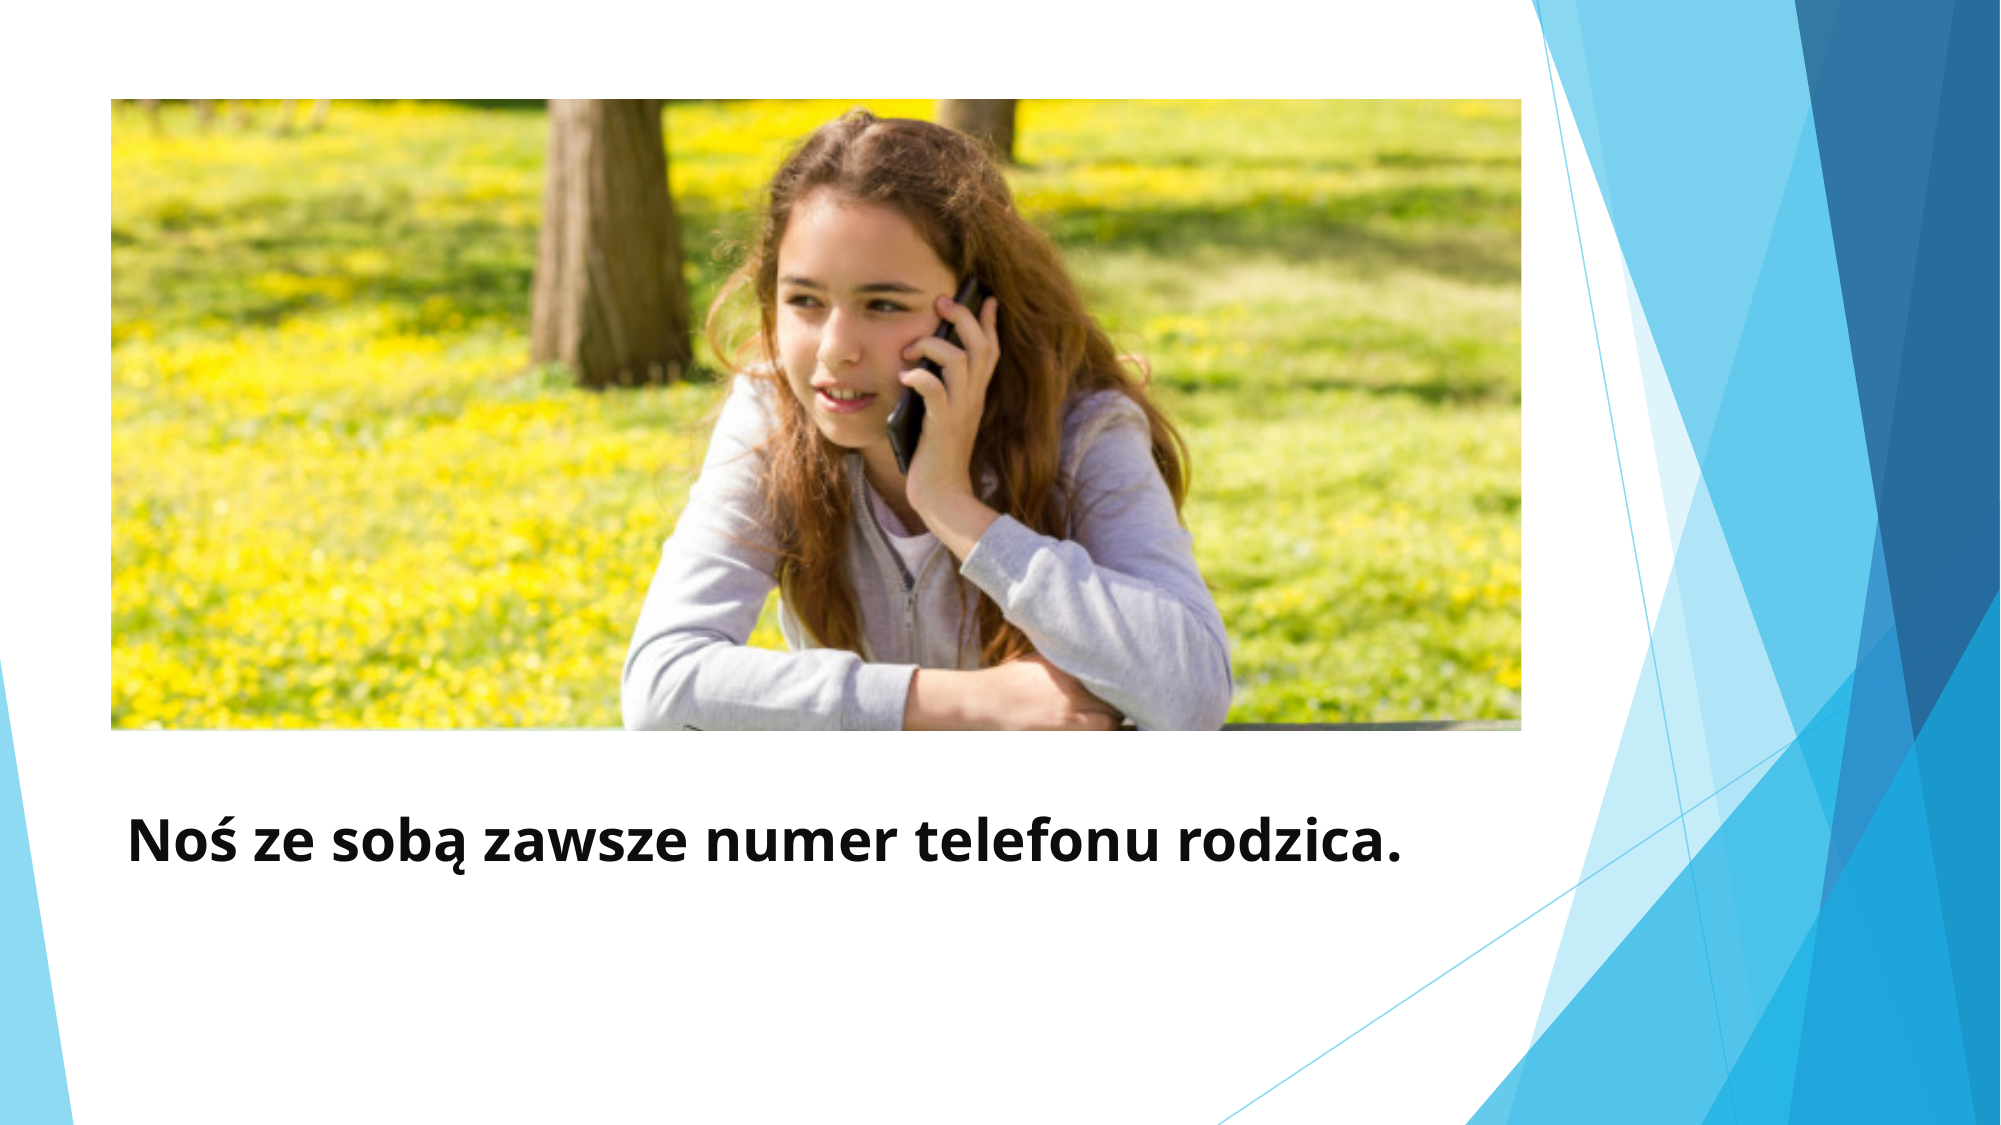

# Noś ze sobą zawsze numer telefonu rodzica.